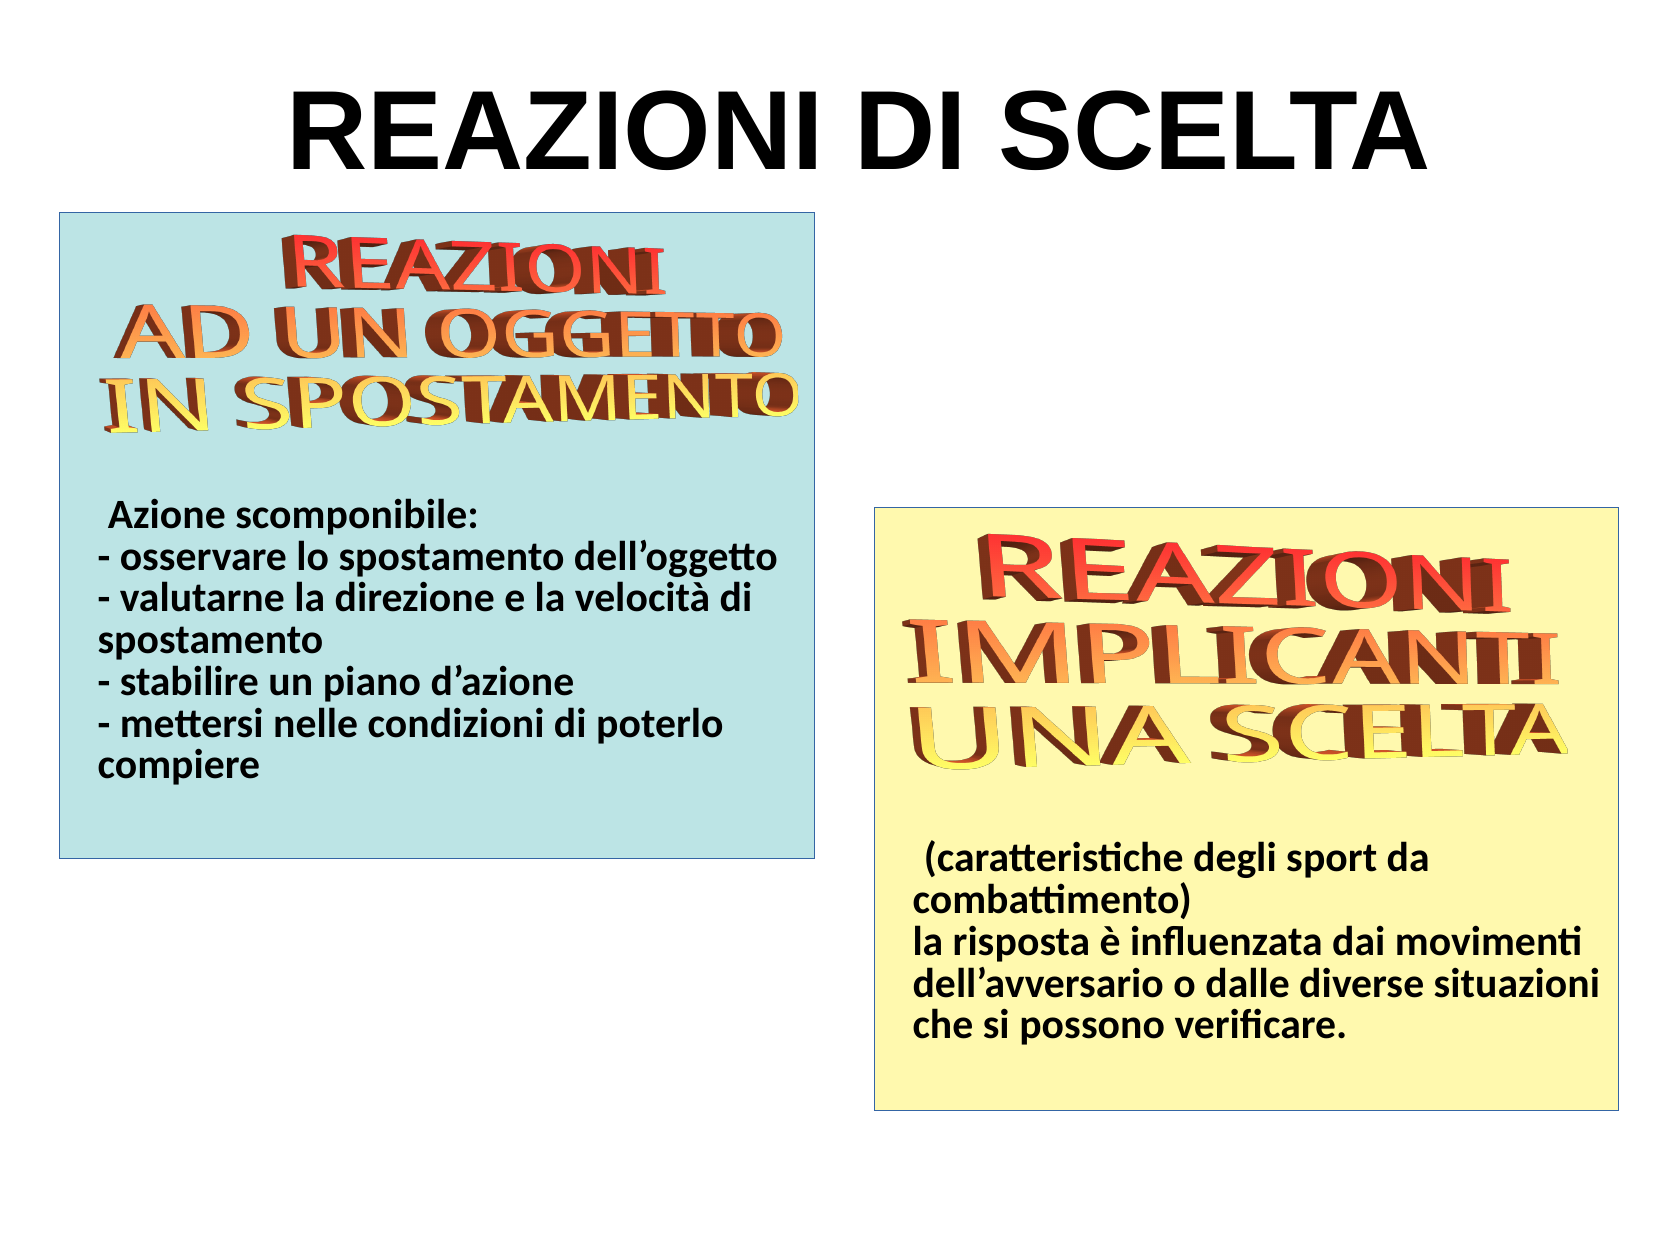

REAZIONI DI SCELTA
REAZIONI
AD UN OGGETTO
IN SPOSTAMENTO
 Azione scomponibile:
- osservare lo spostamento dell’oggetto
- valutarne la direzione e la velocità di spostamento
- stabilire un piano d’azione
- mettersi nelle condizioni di poterlo compiere
REAZIONI
IMPLICANTI
UNA SCELTA
 (caratteristiche degli sport da combattimento)
la risposta è influenzata dai movimenti dell’avversario o dalle diverse situazioni che si possono verificare.